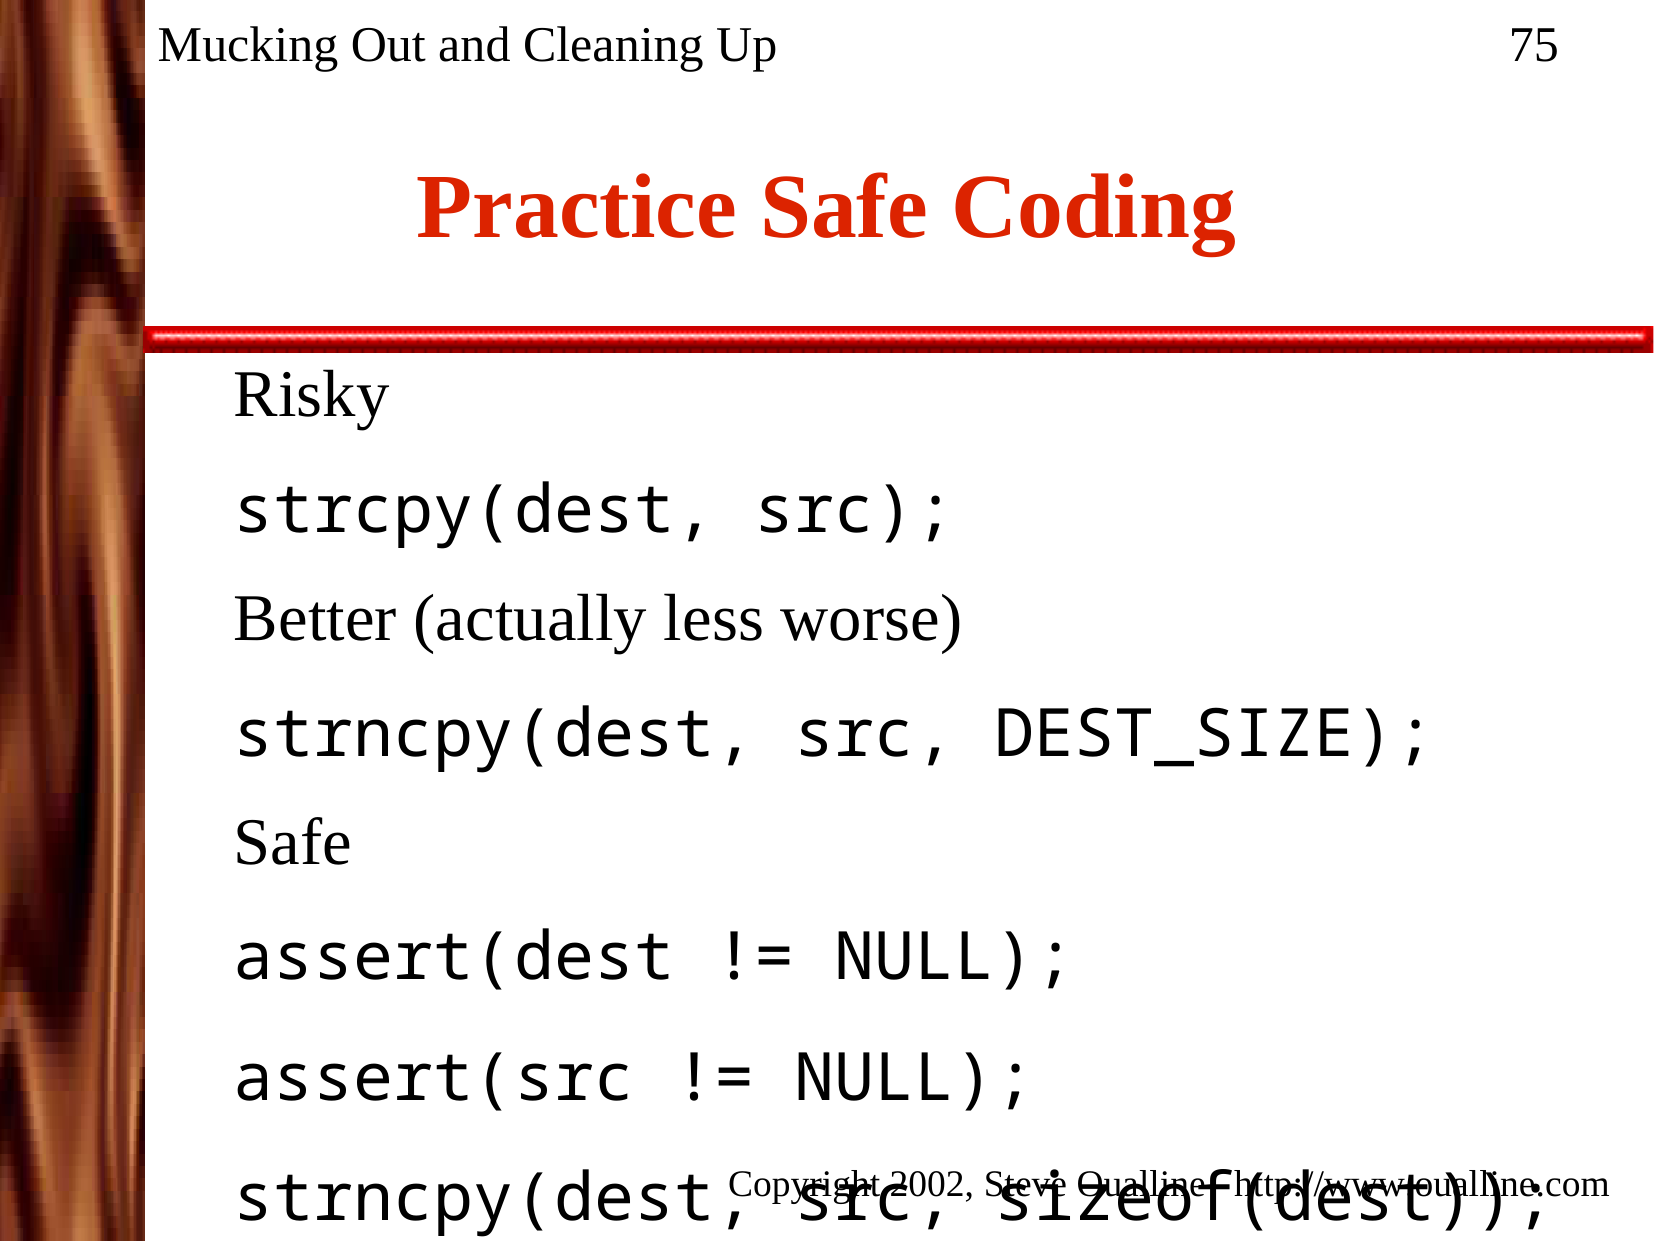

# Practice Safe Coding
Risky
strcpy(dest, src);
Better (actually less worse)
strncpy(dest, src, DEST_SIZE);
Safe
assert(dest != NULL);
assert(src != NULL);
strncpy(dest, src, sizeof(dest));